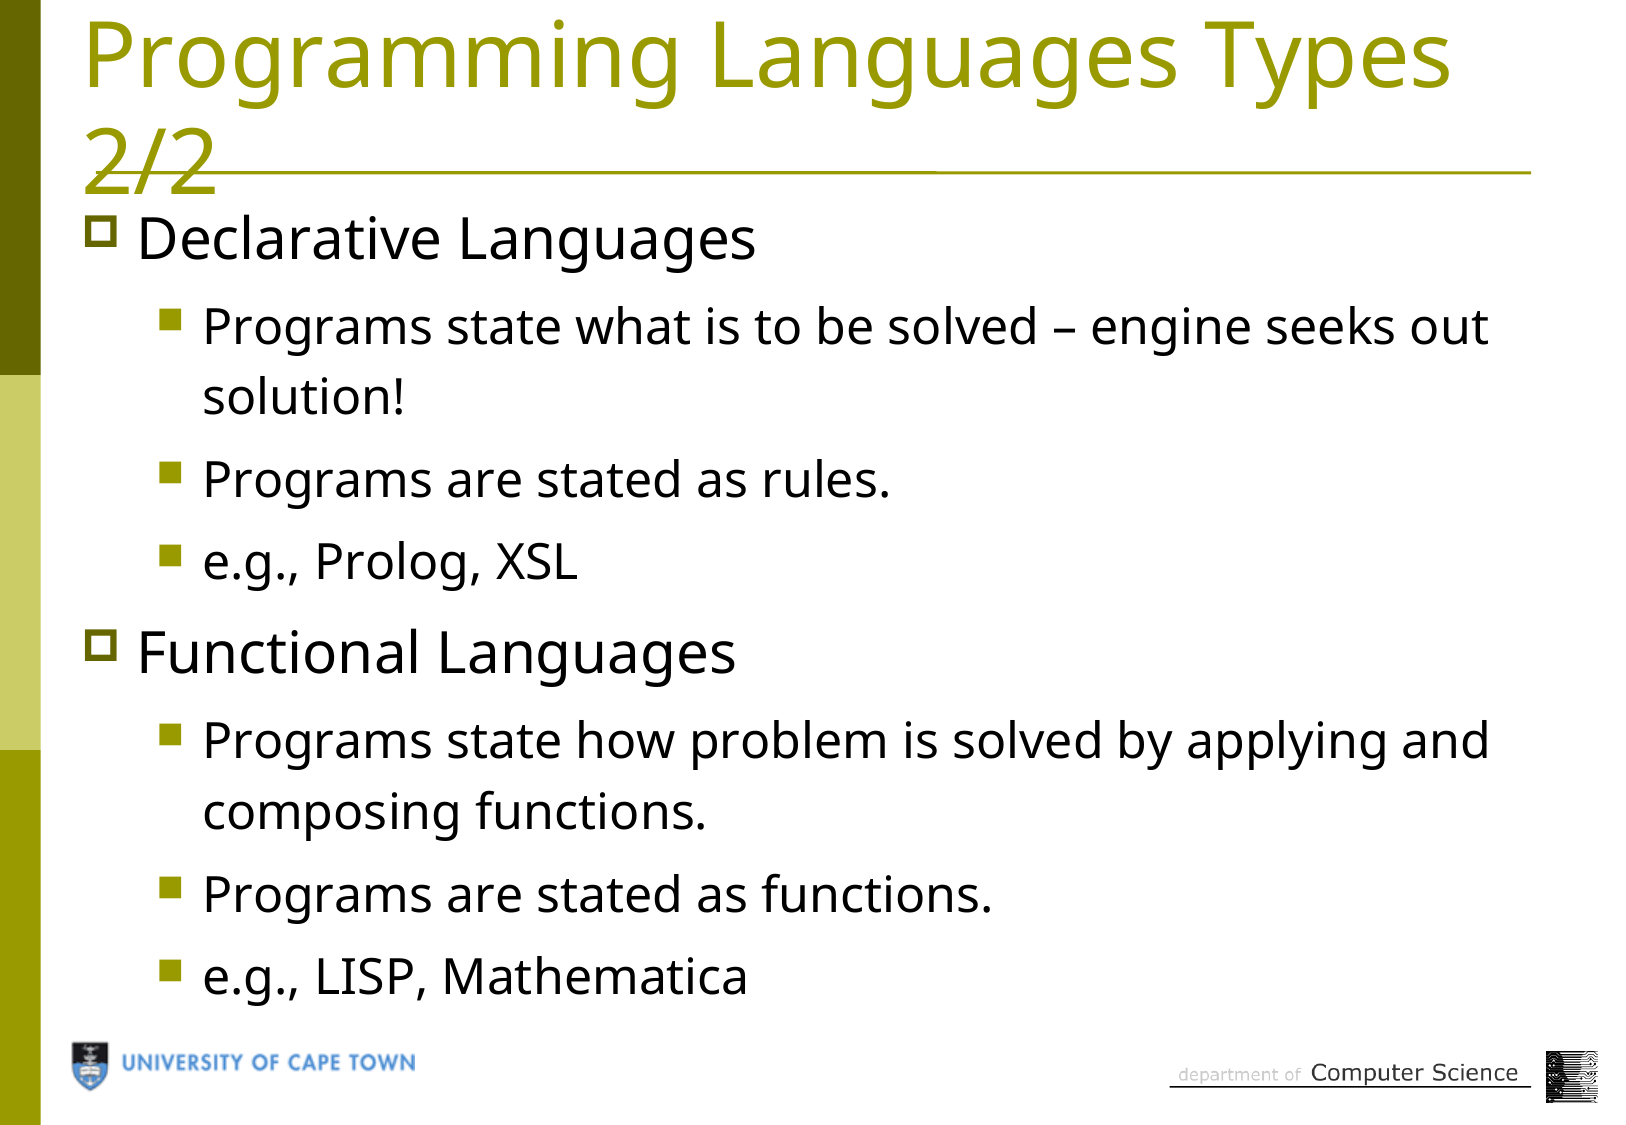

# Programming Languages Types 2/2
Declarative Languages
Programs state what is to be solved – engine seeks out solution!
Programs are stated as rules.
e.g., Prolog, XSL
Functional Languages
Programs state how problem is solved by applying and composing functions.
Programs are stated as functions.
e.g., LISP, Mathematica